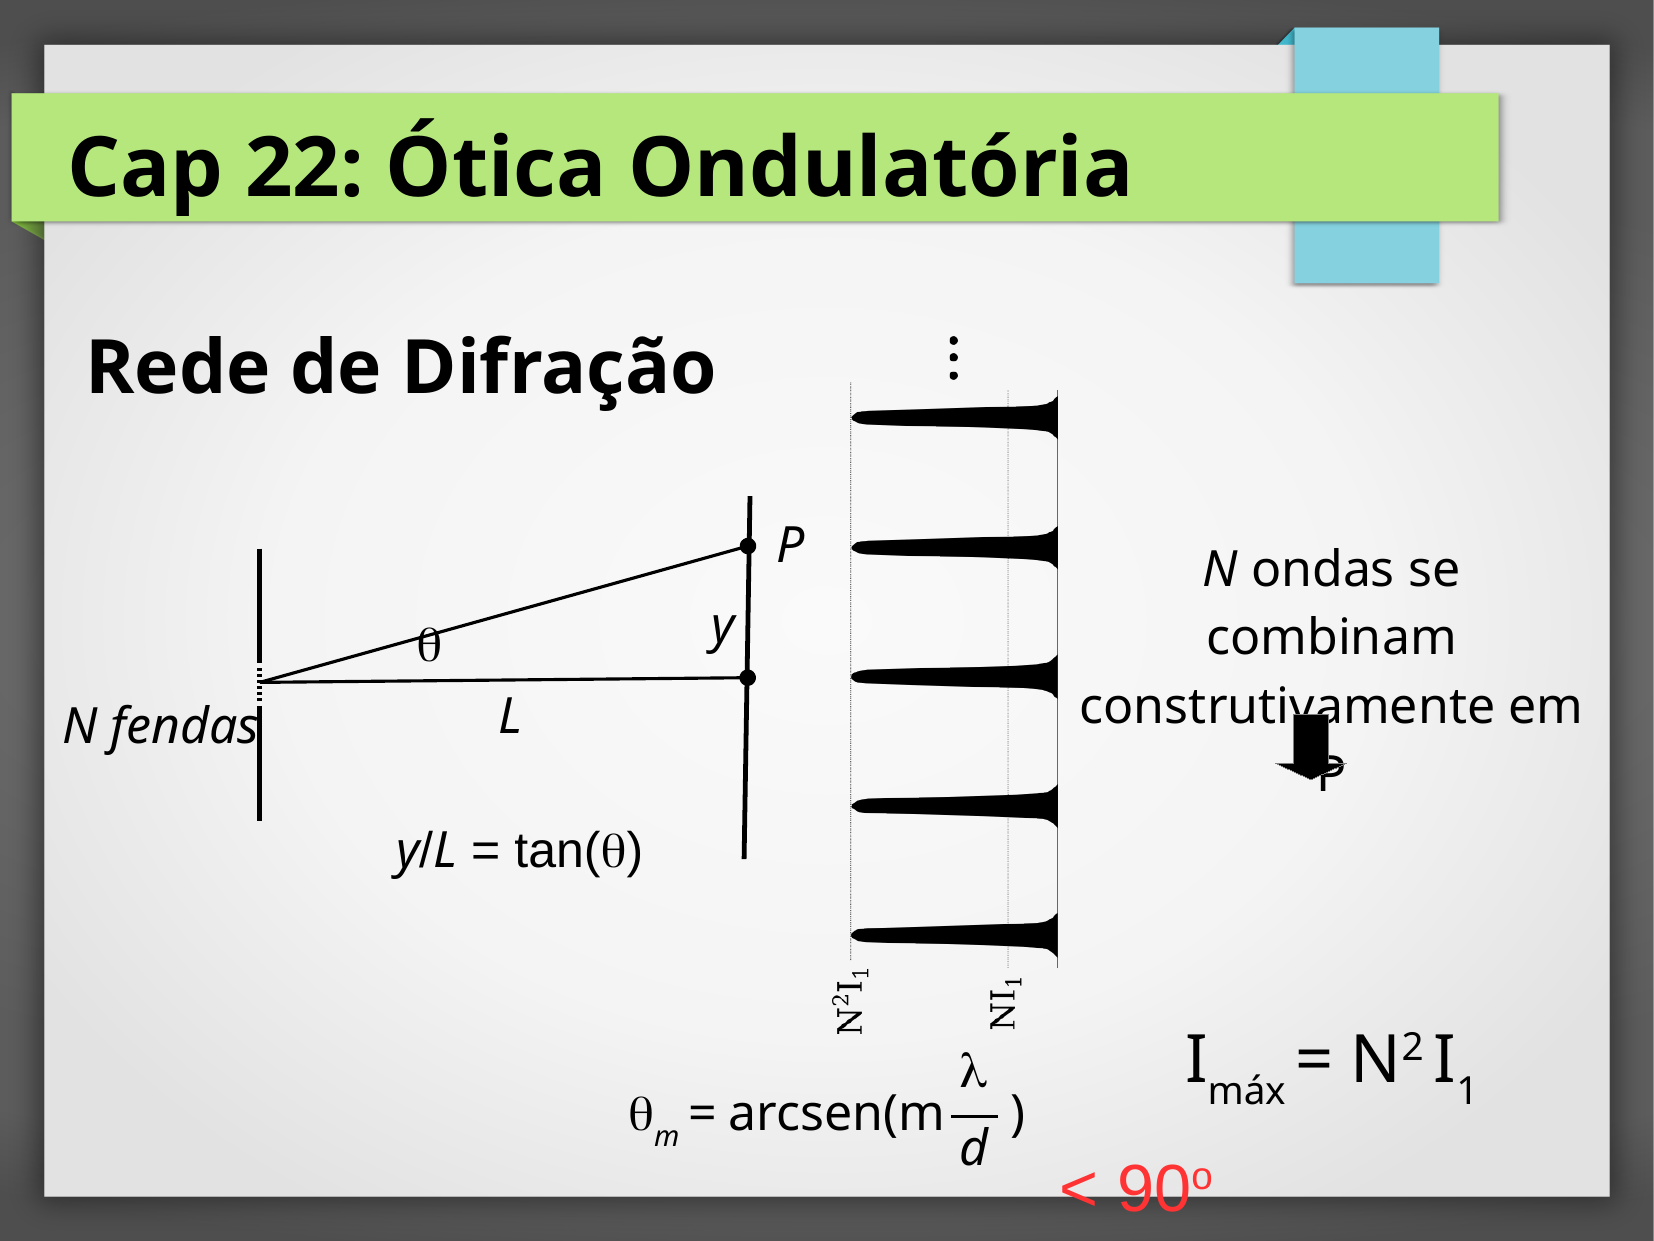

Cap 22: Ótica Ondulatória
Rede de Difração
P
N ondas se combinam construtivamente em P
Imáx = N2 I1
y
q
L
N fendas
y/L = tan(q)
l
< 90o
qm = arcsen(m )
d